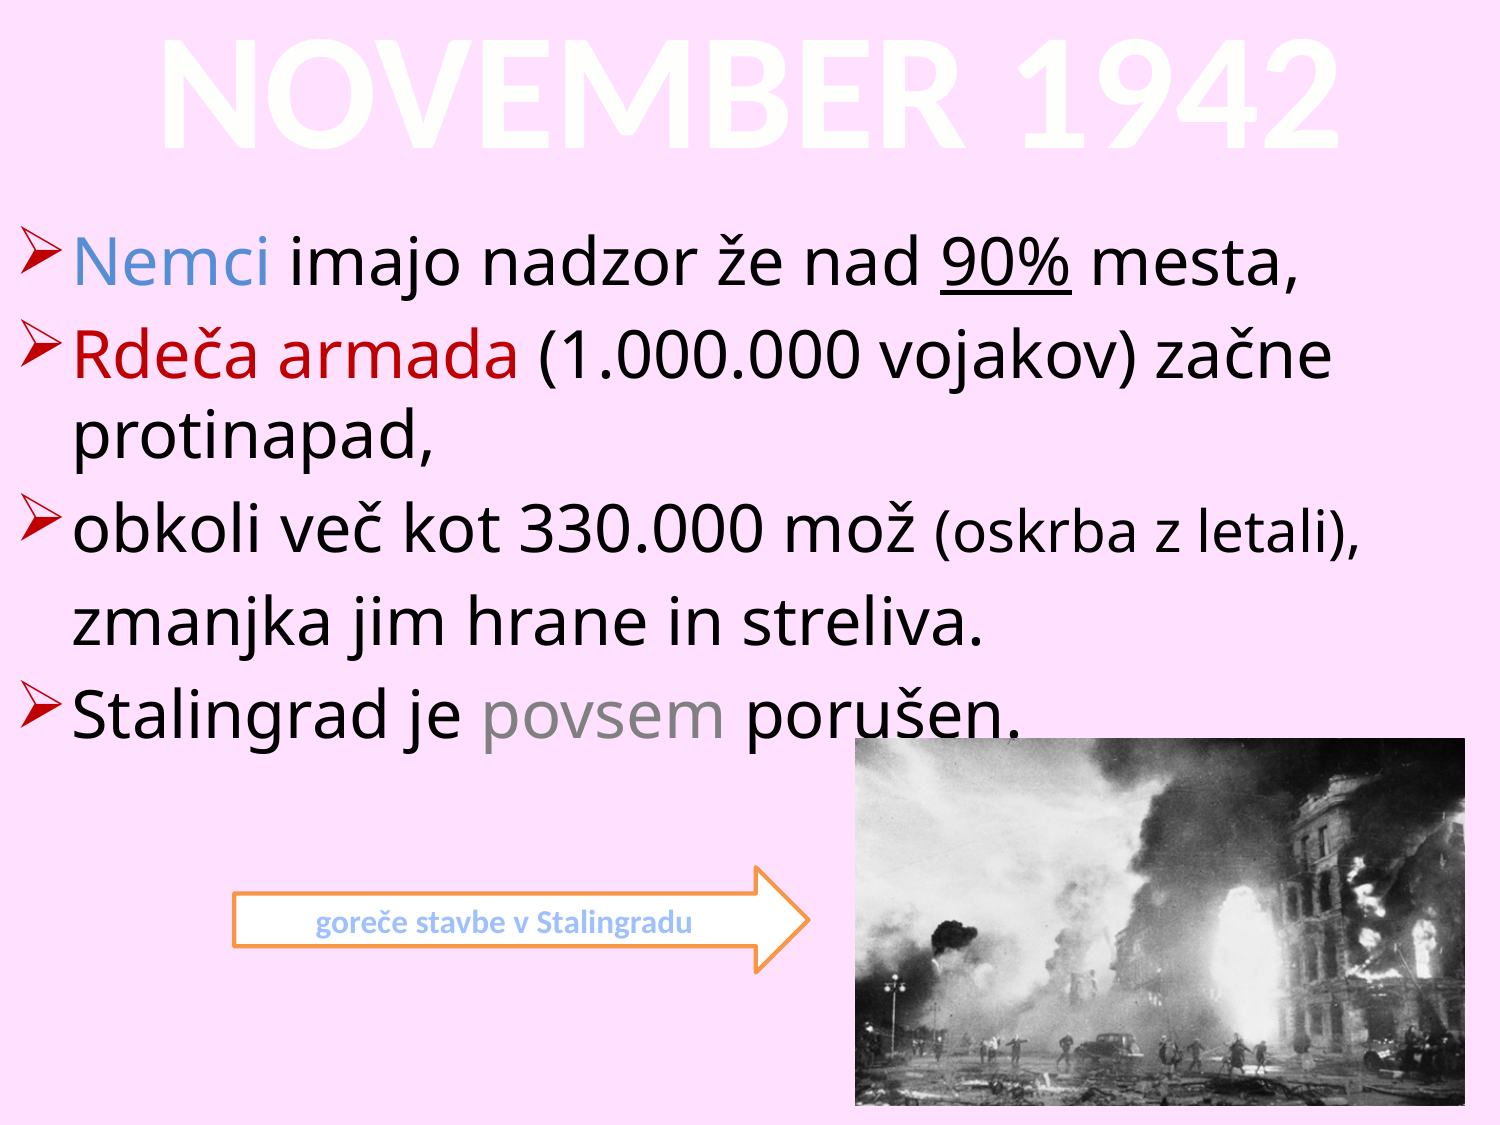

# NOVEMBER 1942
Nemci imajo nadzor že nad 90% mesta,
Rdeča armada (1.000.000 vojakov) začne protinapad,
obkoli več kot 330.000 mož (oskrba z letali),
	zmanjka jim hrane in streliva.
Stalingrad je povsem porušen.
goreče stavbe v Stalingradu